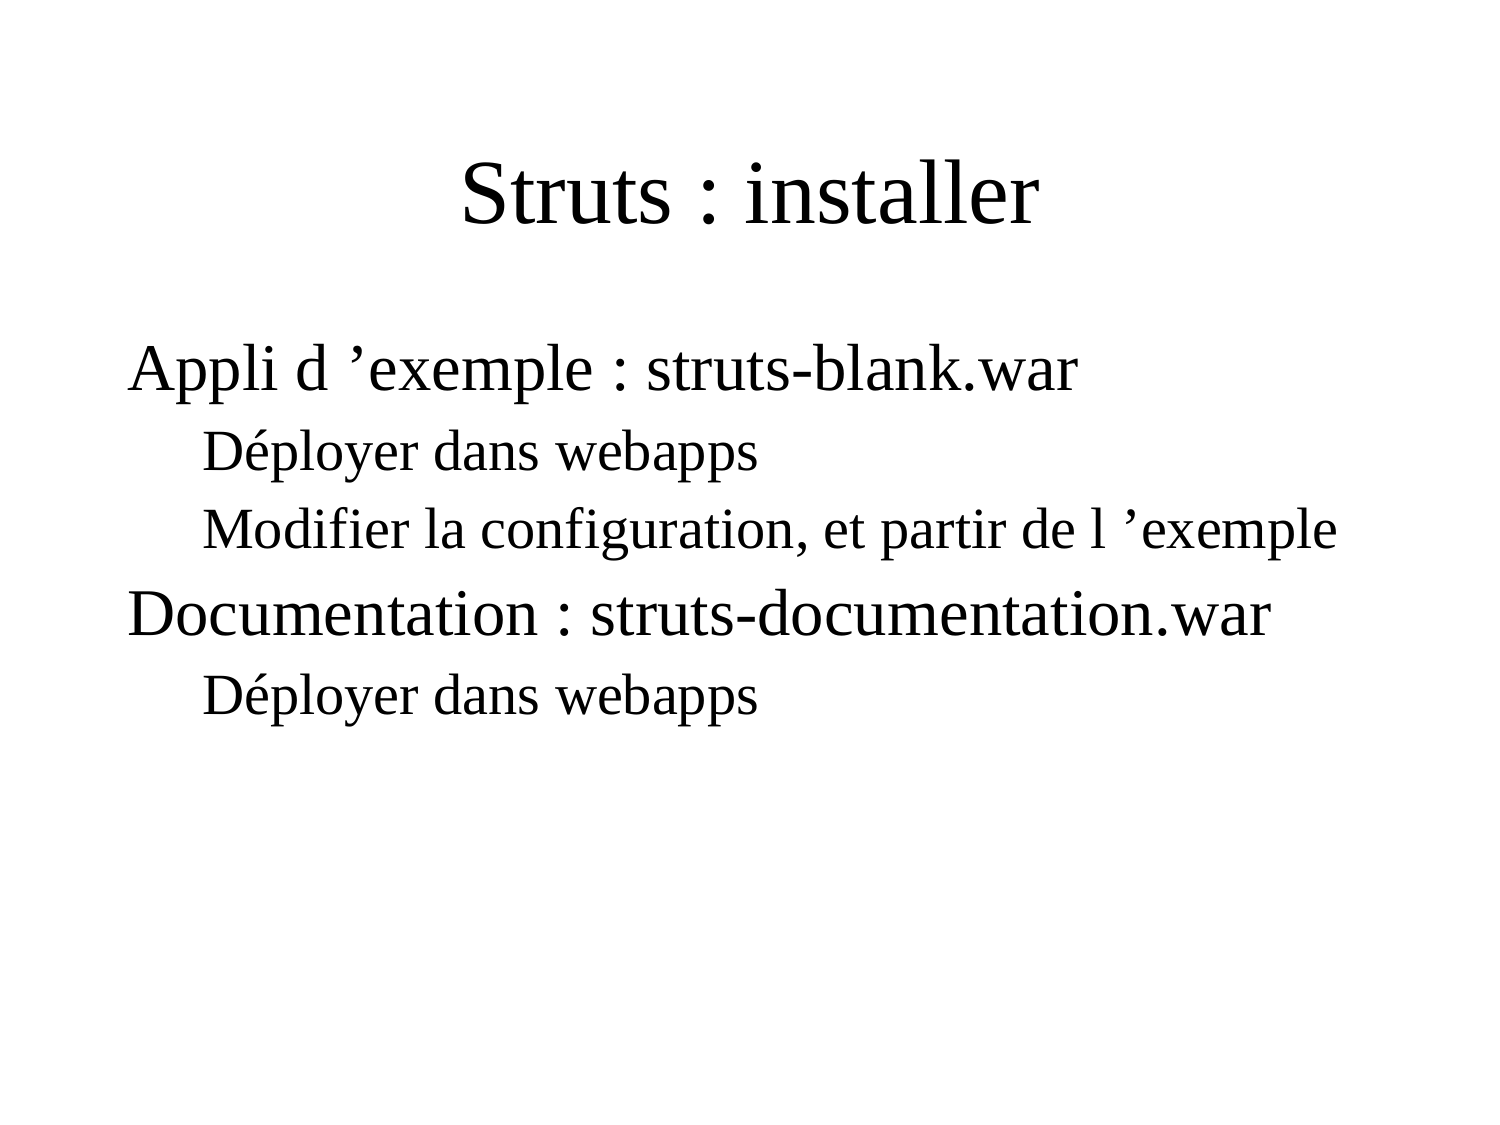

Struts : installer
Appli d ’exemple : struts-blank.war
Déployer dans webapps
Modifier la configuration, et partir de l ’exemple
Documentation : struts-documentation.war
Déployer dans webapps